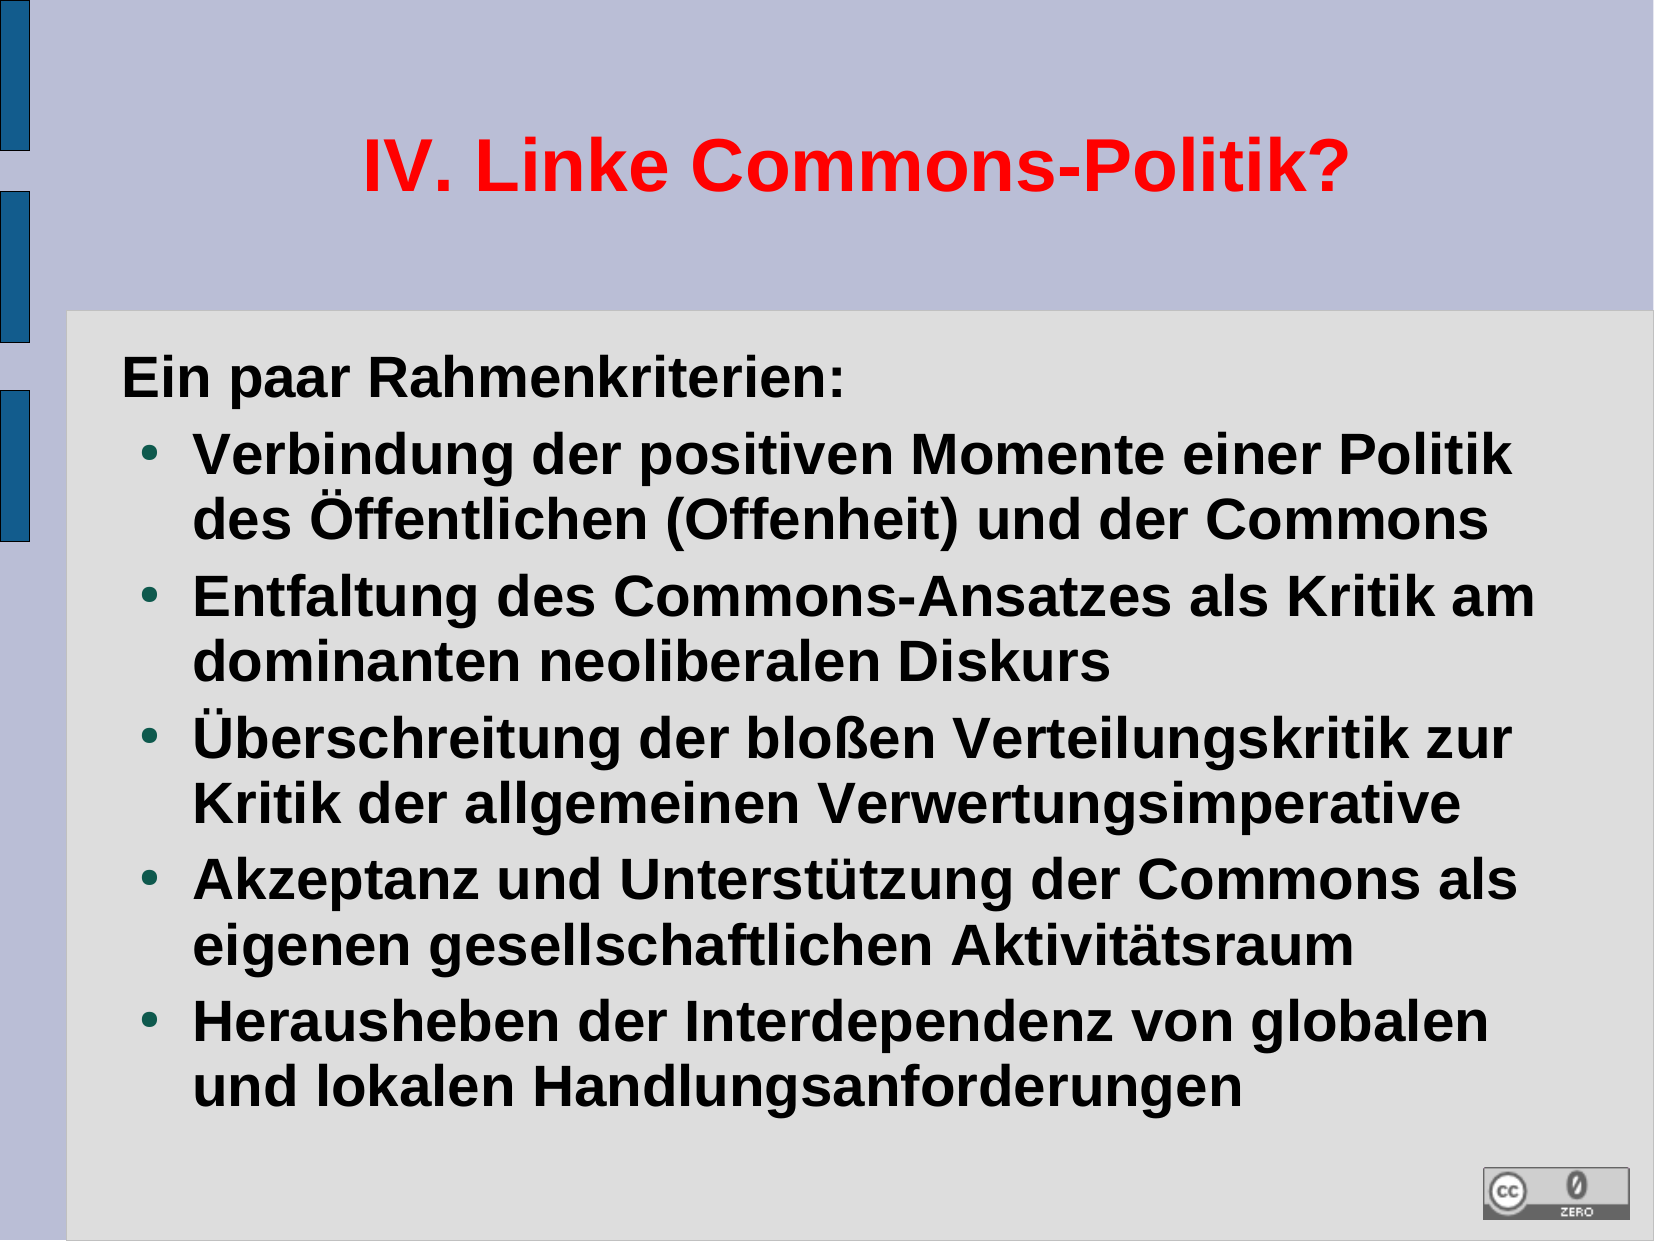

# IV. Linke Commons-Politik?
Ein paar Rahmenkriterien:
Verbindung der positiven Momente einer Politik des Öffentlichen (Offenheit) und der Commons
Entfaltung des Commons-Ansatzes als Kritik am dominanten neoliberalen Diskurs
Überschreitung der bloßen Verteilungskritik zur Kritik der allgemeinen Verwertungsimperative
Akzeptanz und Unterstützung der Commons als eigenen gesellschaftlichen Aktivitätsraum
Herausheben der Interdependenz von globalen und lokalen Handlungsanforderungen